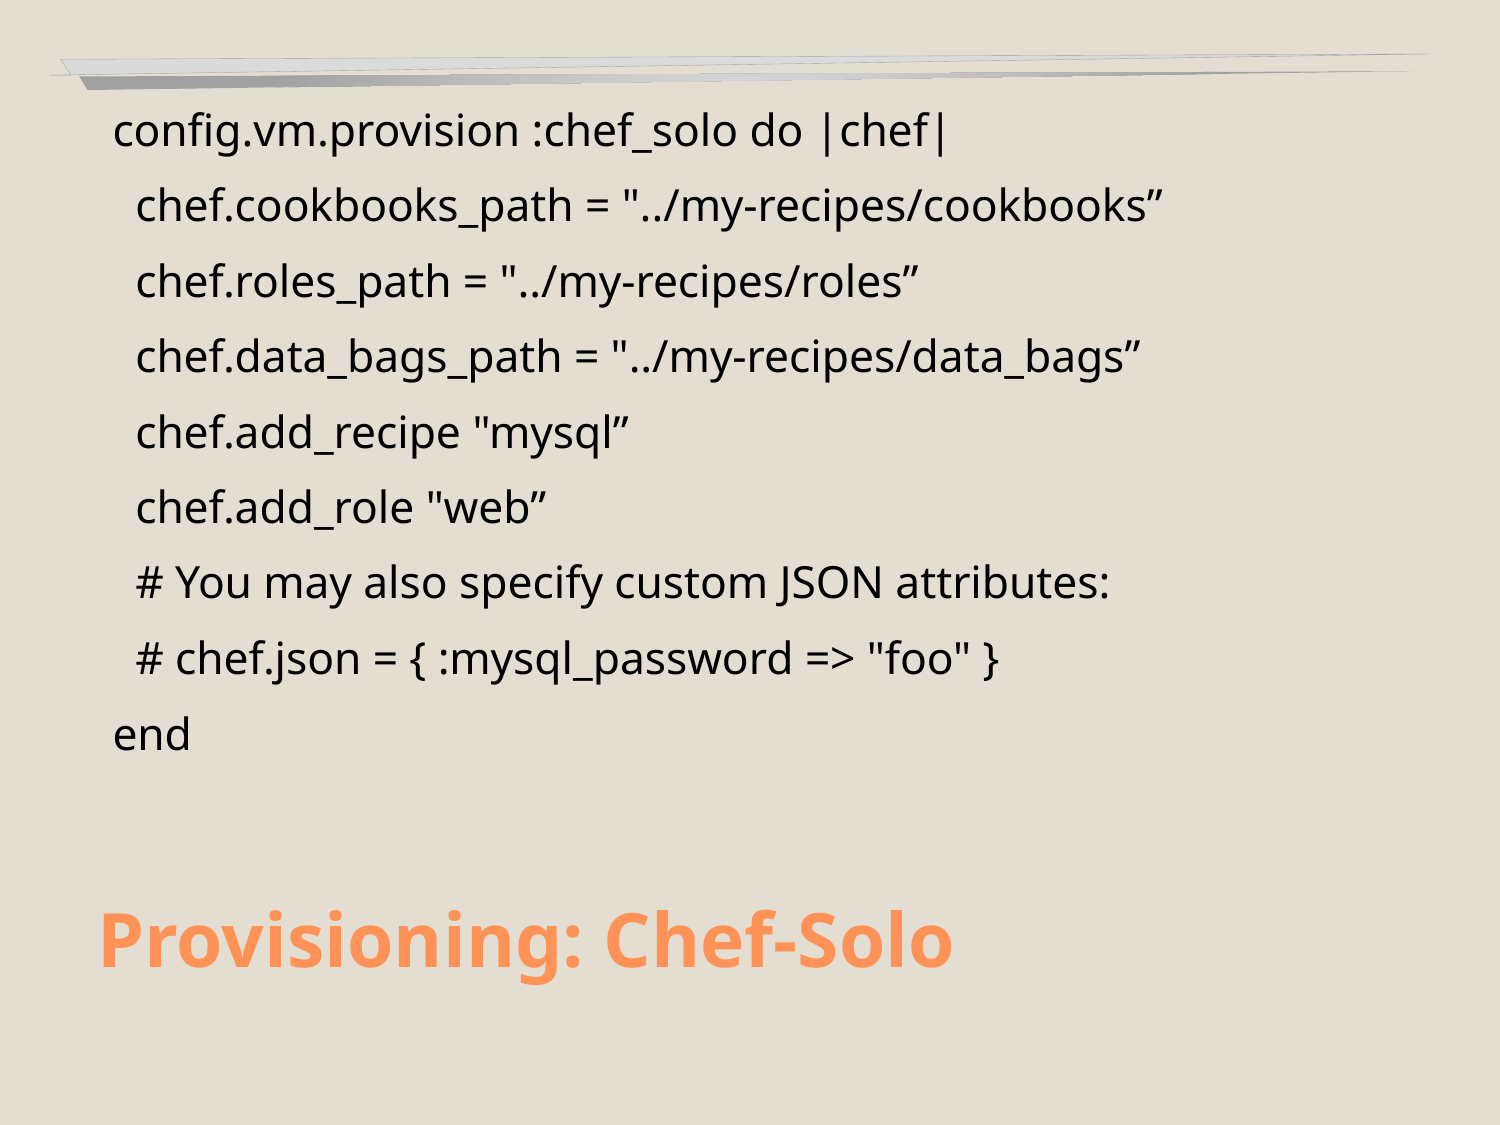

config.vm.provision :chef_solo do |chef|
 chef.cookbooks_path = "../my-recipes/cookbooks”
 chef.roles_path = "../my-recipes/roles”
 chef.data_bags_path = "../my-recipes/data_bags”
 chef.add_recipe "mysql”
 chef.add_role "web”
 # You may also specify custom JSON attributes:
 # chef.json = { :mysql_password => "foo" }
end
# Provisioning: Chef-Solo